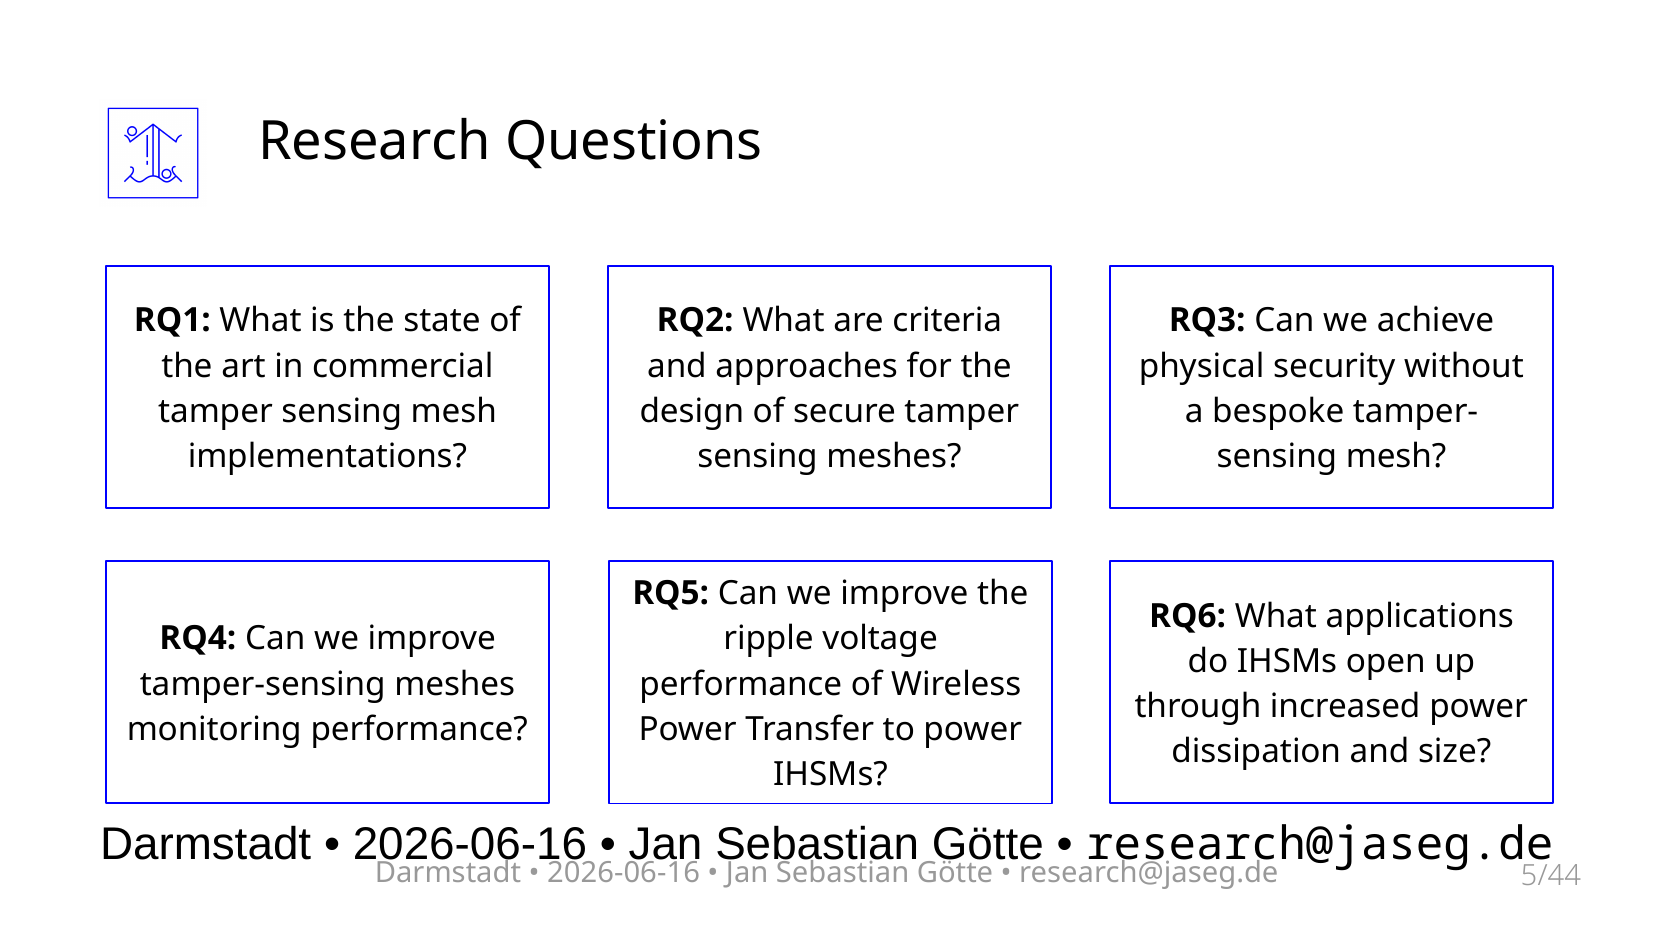

Research Questions
RQ1: What is the state of the art in commercial tamper sensing mesh implementations?
RQ2: What are criteria and approaches for the design of secure tamper sensing meshes?
RQ3: Can we achieve physical security without a bespoke tamper-sensing mesh?
RQ5: Can we improve the ripple voltage performance of Wireless Power Transfer to power IHSMs?
RQ4: Can we improve tamper-sensing meshes monitoring performance?
RQ6: What applications do IHSMs open up through increased power dissipation and size?
Darmstadt • 2026-06-16 • Jan Sebastian Götte • research@jaseg.de